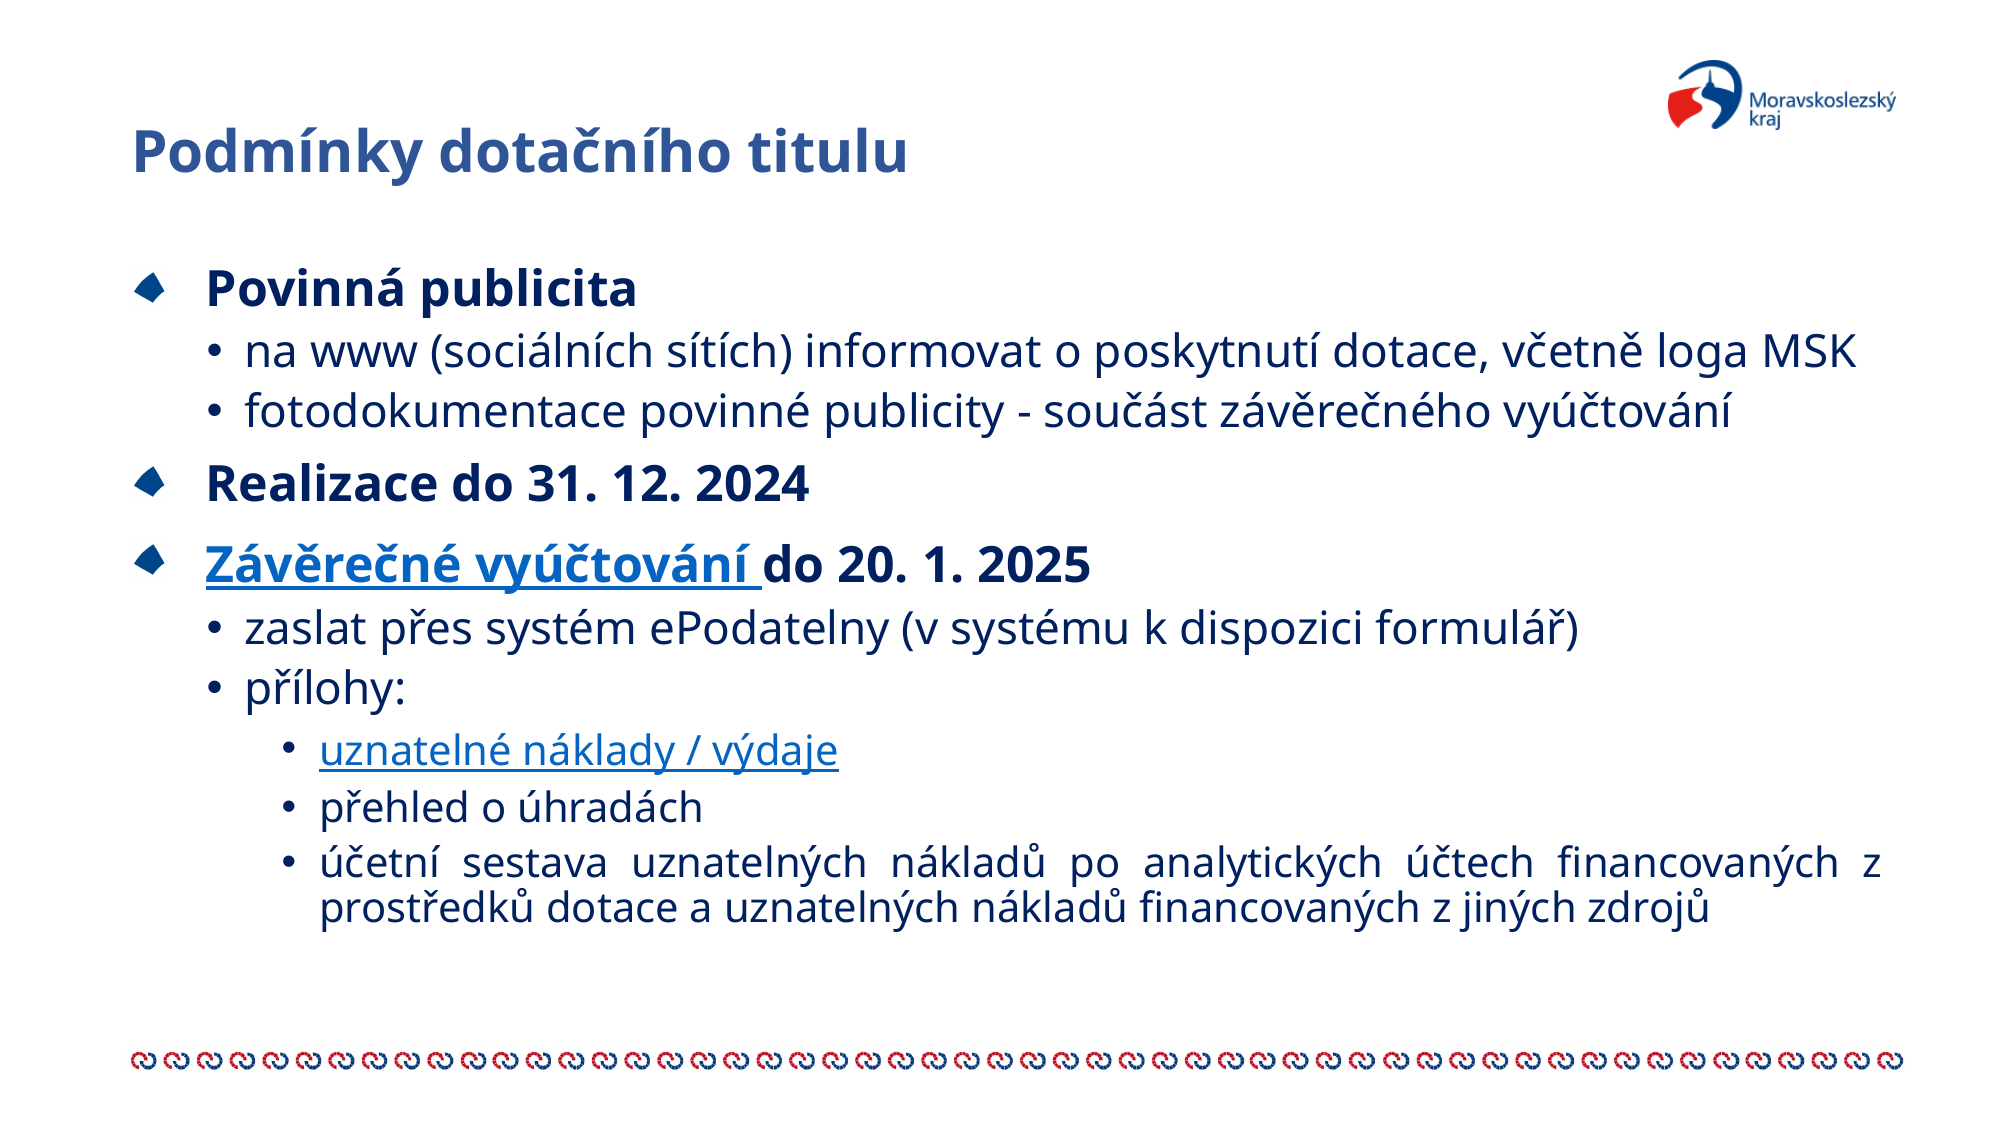

Podmínky dotačního titulu
Povinná publicita
na www (sociálních sítích) informovat o poskytnutí dotace, včetně loga MSK
fotodokumentace povinné publicity - součást závěrečného vyúčtování
Realizace do 31. 12. 2024
Závěrečné vyúčtování do 20. 1. 2025
zaslat přes systém ePodatelny (v systému k dispozici formulář)
přílohy:
uznatelné náklady / výdaje
přehled o úhradách
účetní sestava uznatelných nákladů po analytických účtech financovaných z prostředků dotace a uznatelných nákladů financovaných z jiných zdrojů